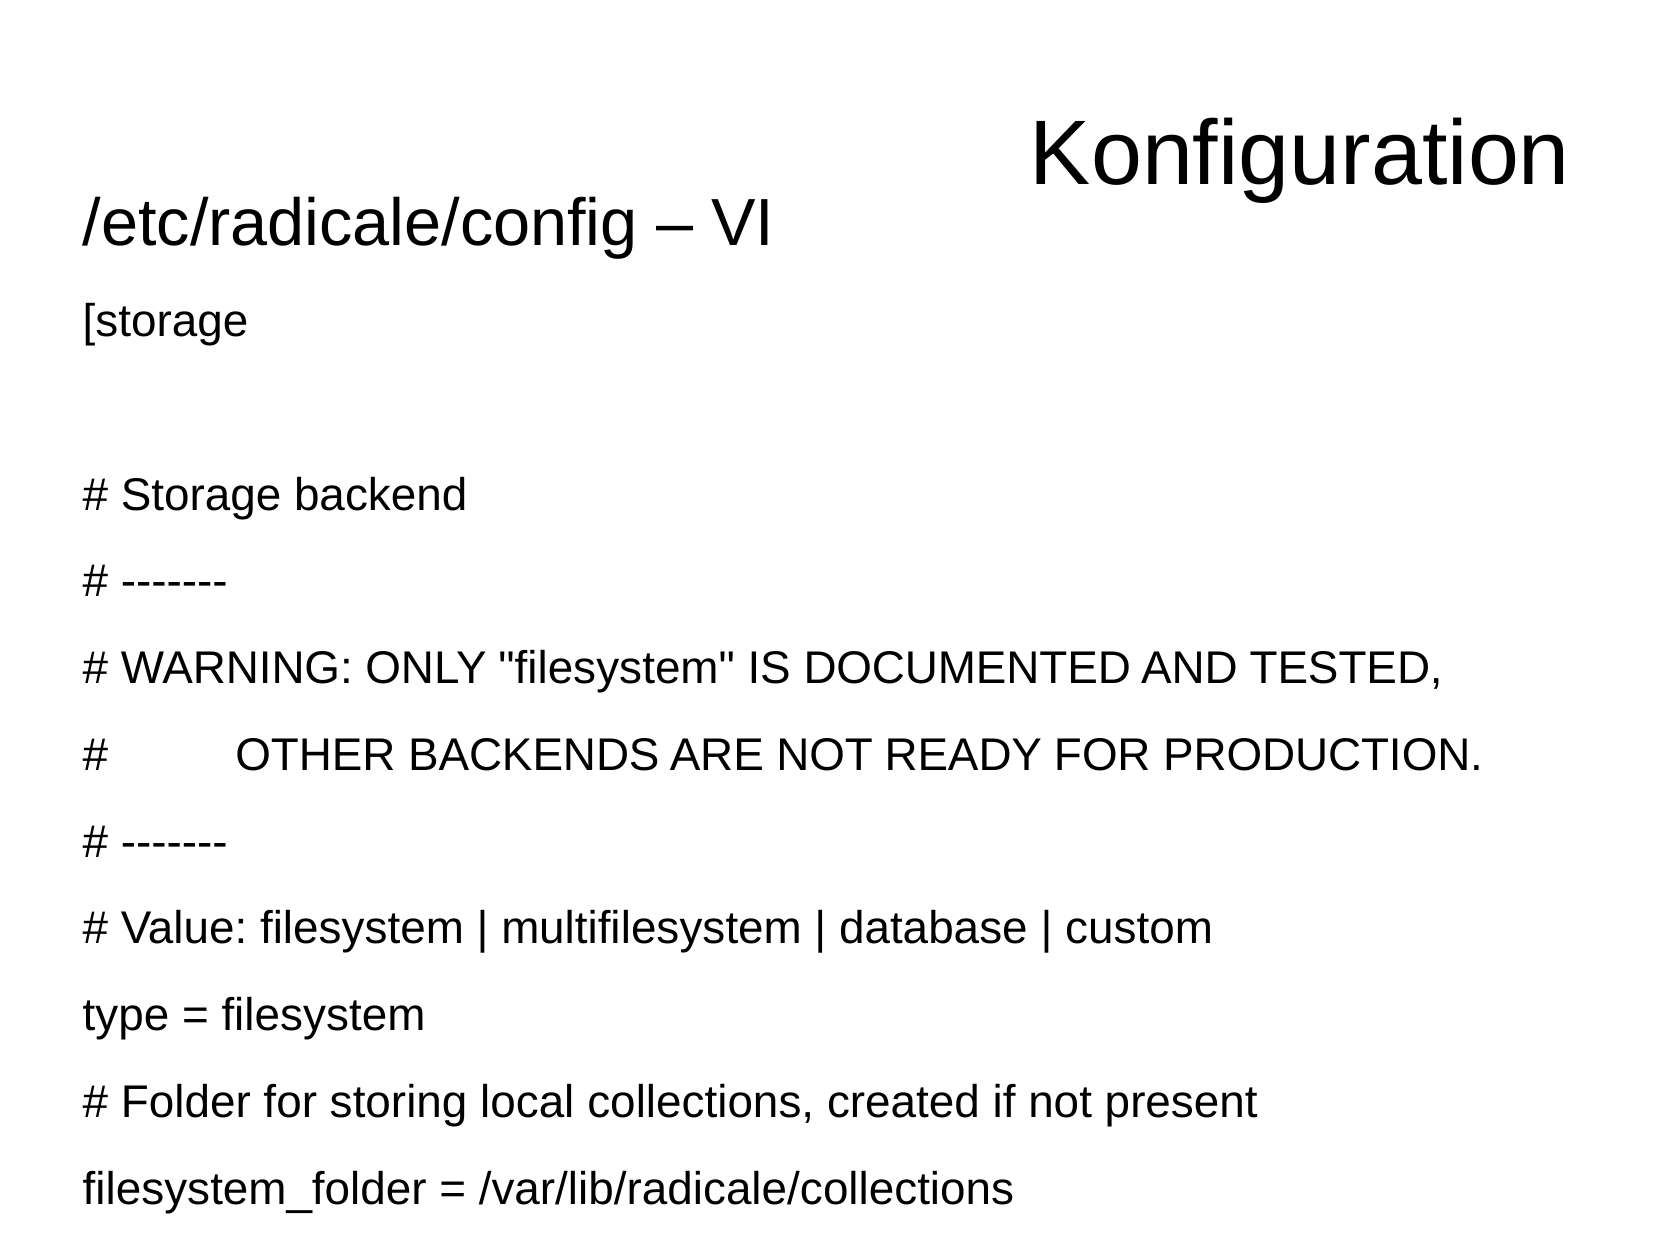

# Konfiguration
/etc/radicale/config – VI
[storage
# Storage backend
# -------
# WARNING: ONLY "filesystem" IS DOCUMENTED AND TESTED,
# OTHER BACKENDS ARE NOT READY FOR PRODUCTION.
# -------
# Value: filesystem | multifilesystem | database | custom
type = filesystem
# Folder for storing local collections, created if not present
filesystem_folder = /var/lib/radicale/collections